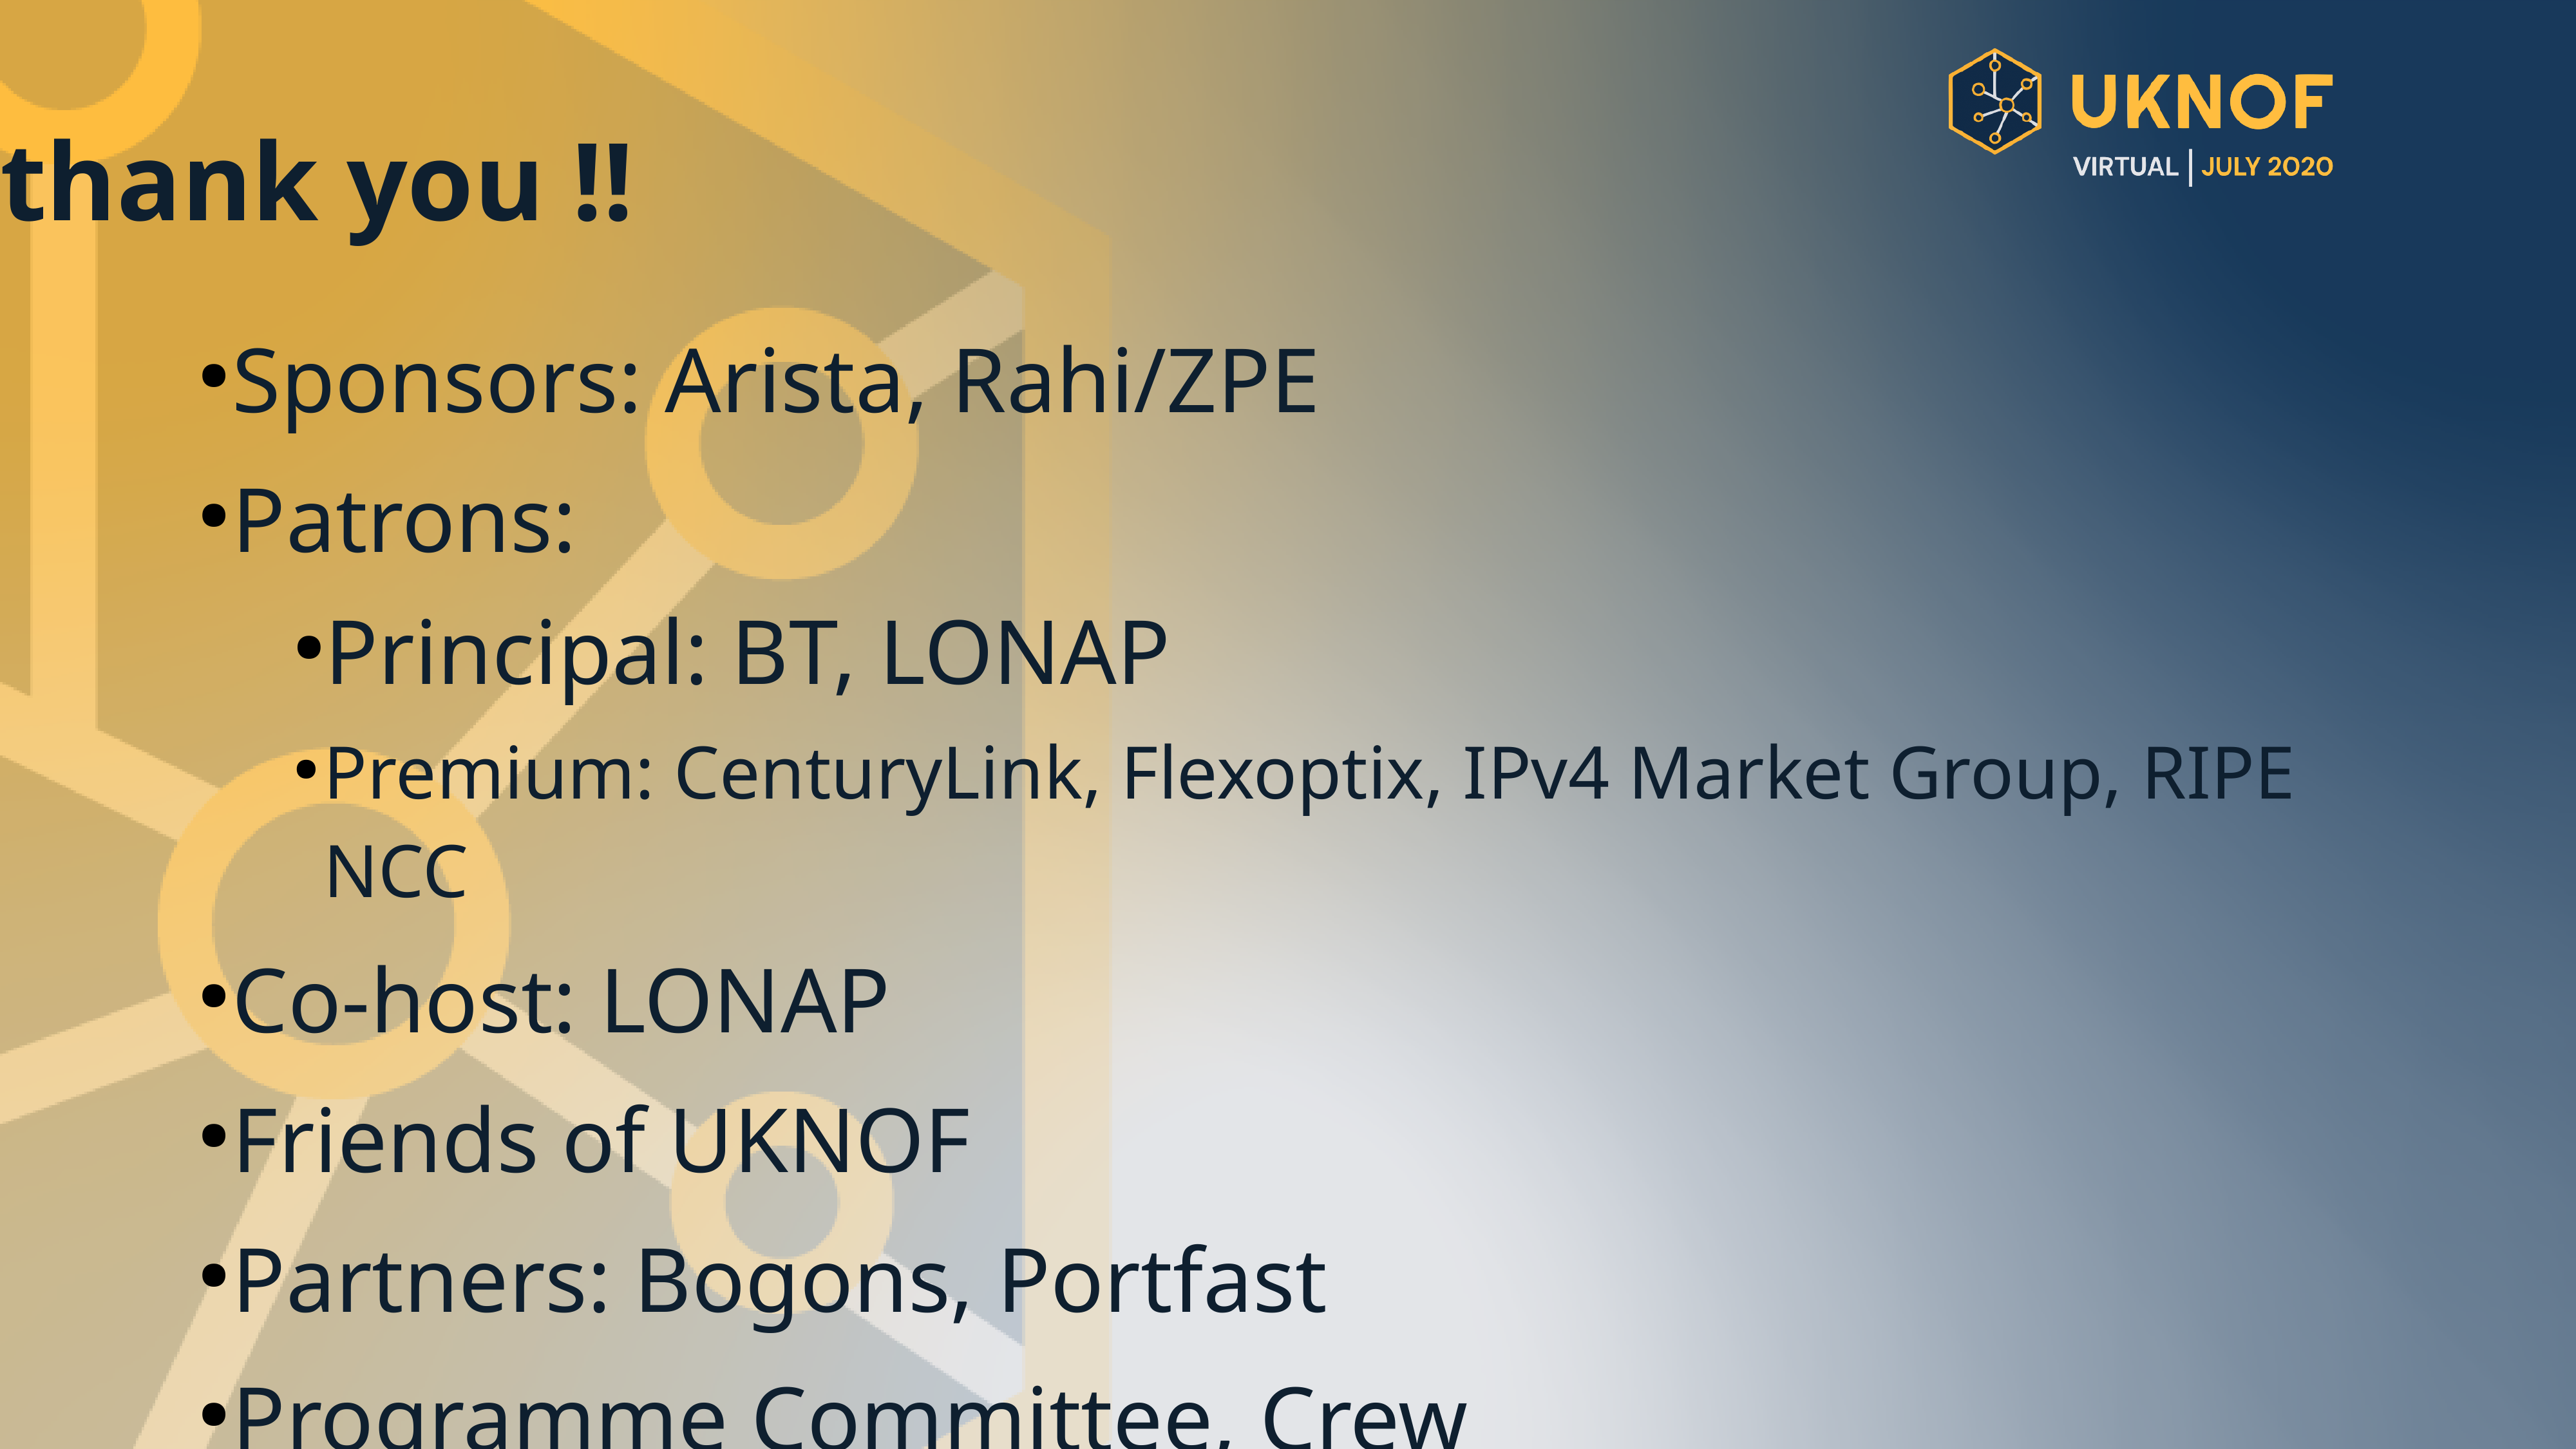

# thank you !!
Sponsors: Arista, Rahi/ZPE
Patrons:
Principal: BT, LONAP
Premium: CenturyLink, Flexoptix, IPv4 Market Group, RIPE NCC
Co-host: LONAP
Friends of UKNOF
Partners: Bogons, Portfast
Programme Committee, Crew
All our speakers